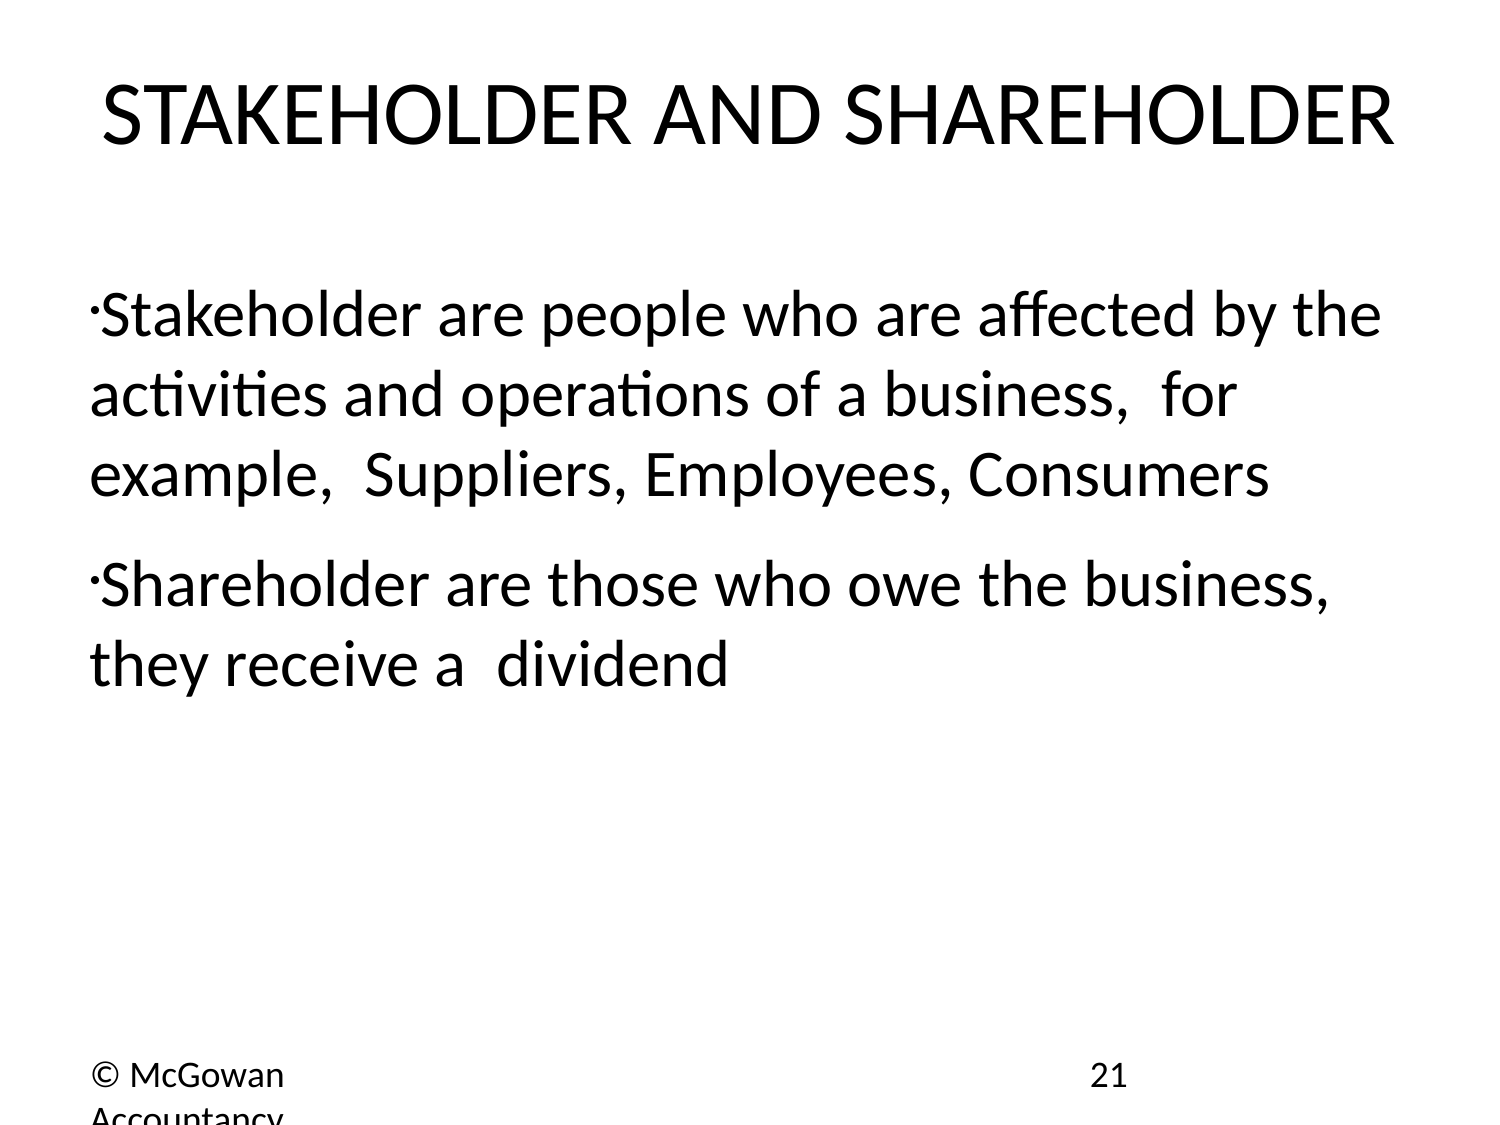

# STAKEHOLDER AND SHAREHOLDER
Stakeholder are people who are affected by the activities and operations of a business, for example, Suppliers, Employees, Consumers
Shareholder are those who owe the business, they receive a dividend
© McGowan Accountancy Services
21